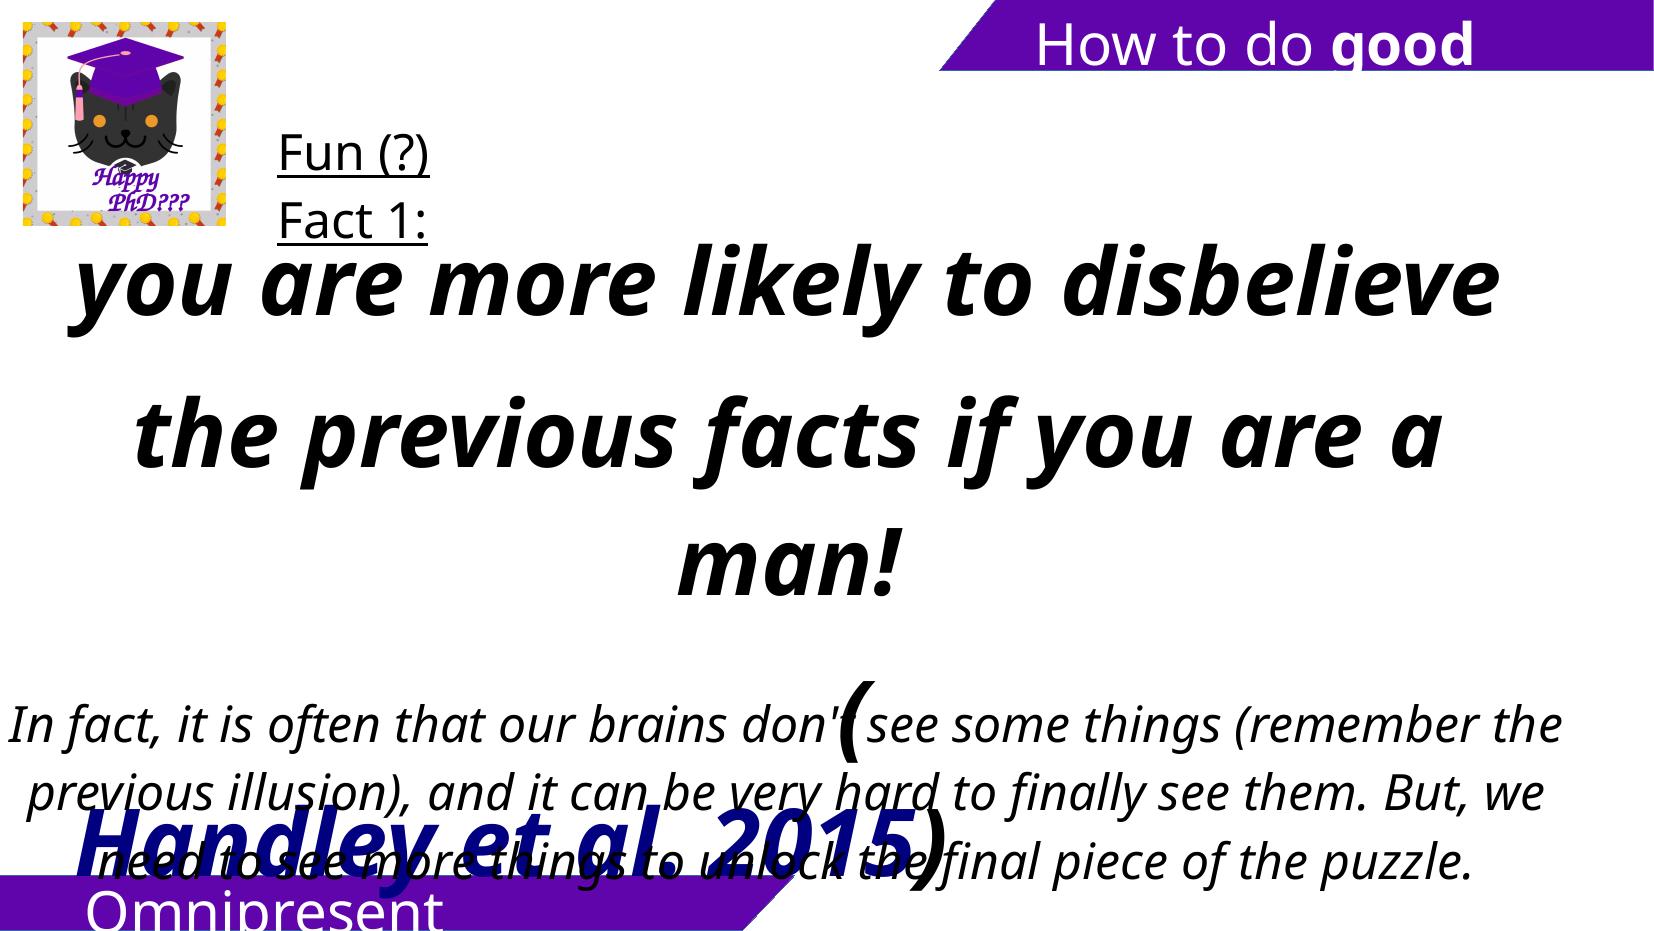

Fun (?) Fact 1:
BUT...
you are more likely to disbelieve
the previous facts if you are a man!
										 (Handley et al. 2015)
In fact, it is often that our brains don't see some things (remember the previous illusion), and it can be very hard to finally see them. But, we need to see more things to unlock the final piece of the puzzle.
Omnipresent discriminations